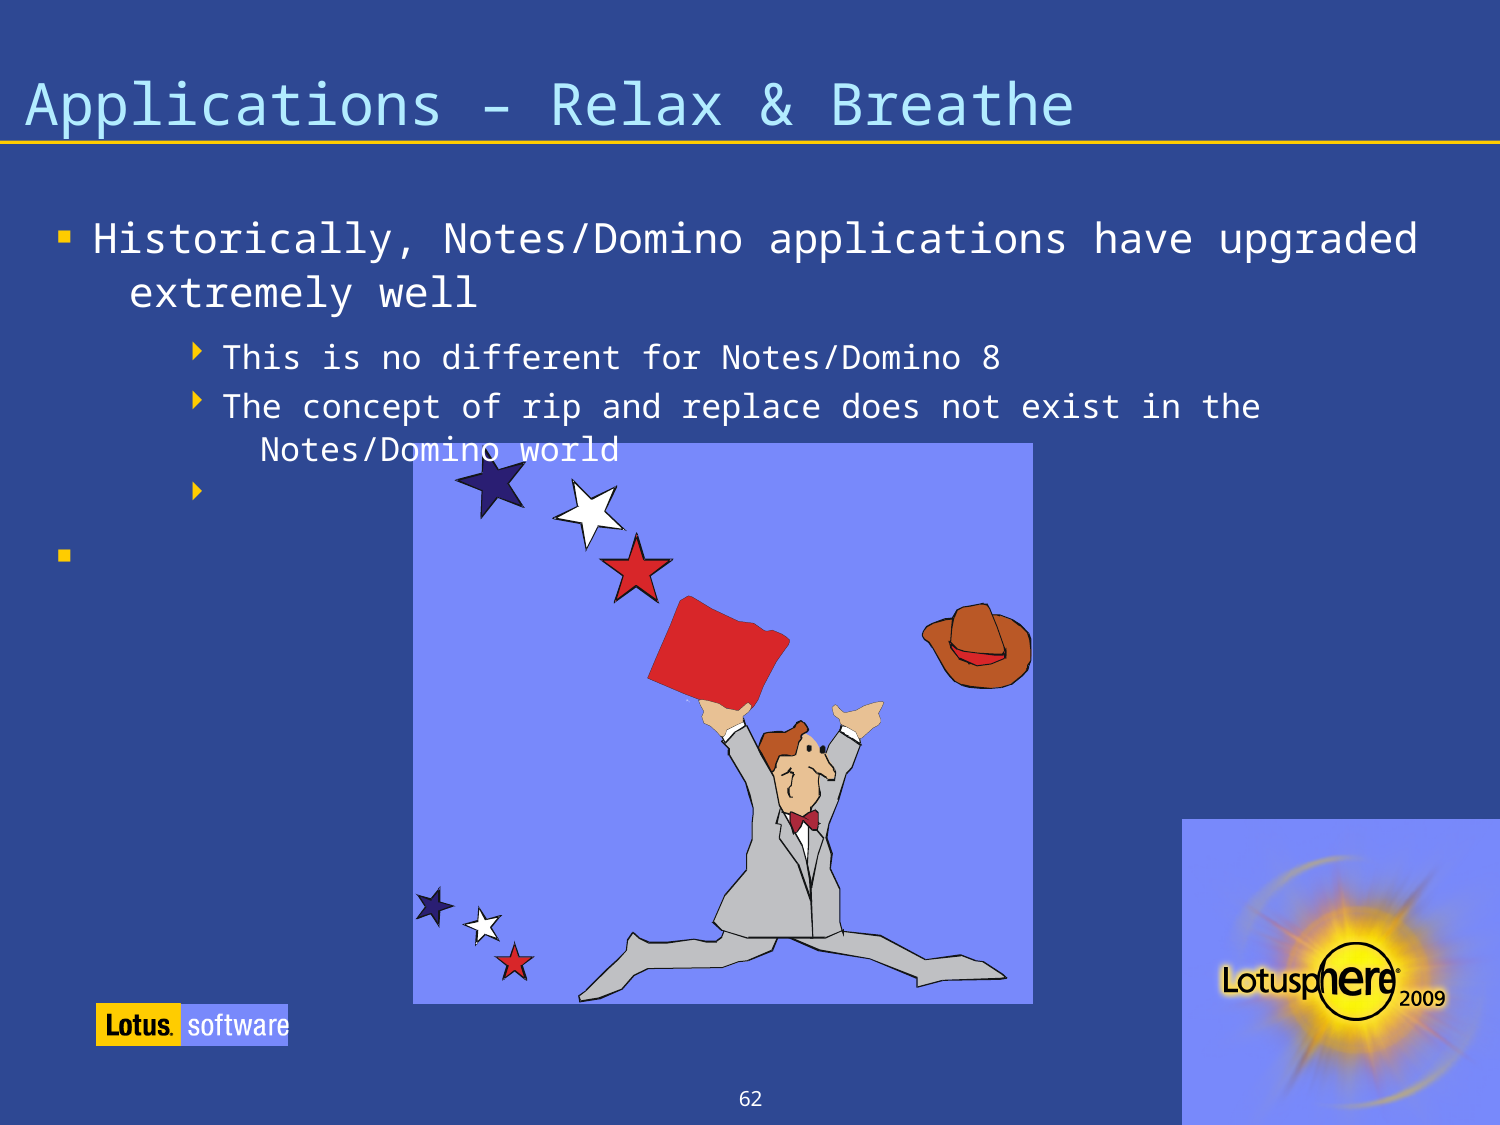

# Applications – Relax & Breathe
Historically, Notes/Domino applications have upgraded extremely well
This is no different for Notes/Domino 8
The concept of rip and replace does not exist in the Notes/Domino world
62